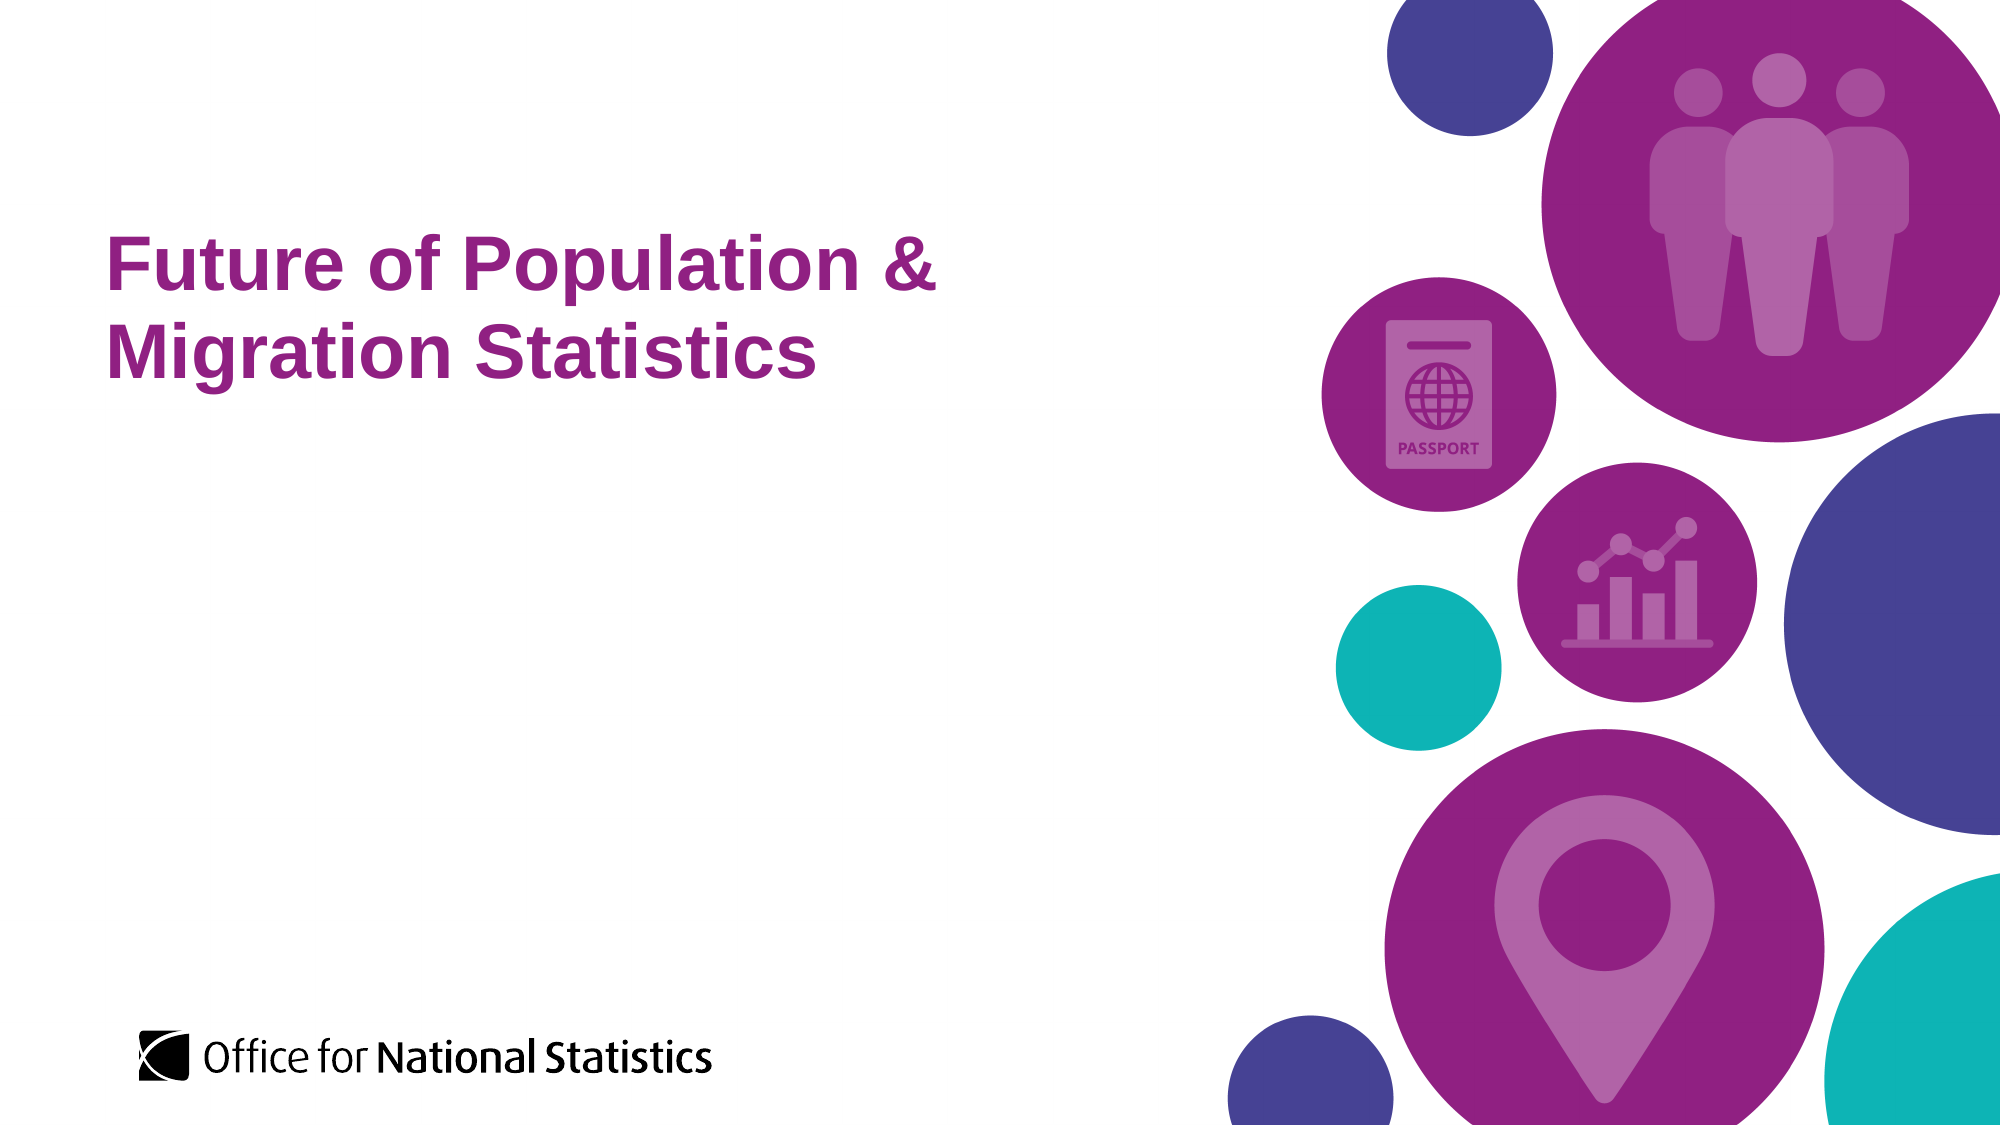

# Future of Population & Migration Statistics